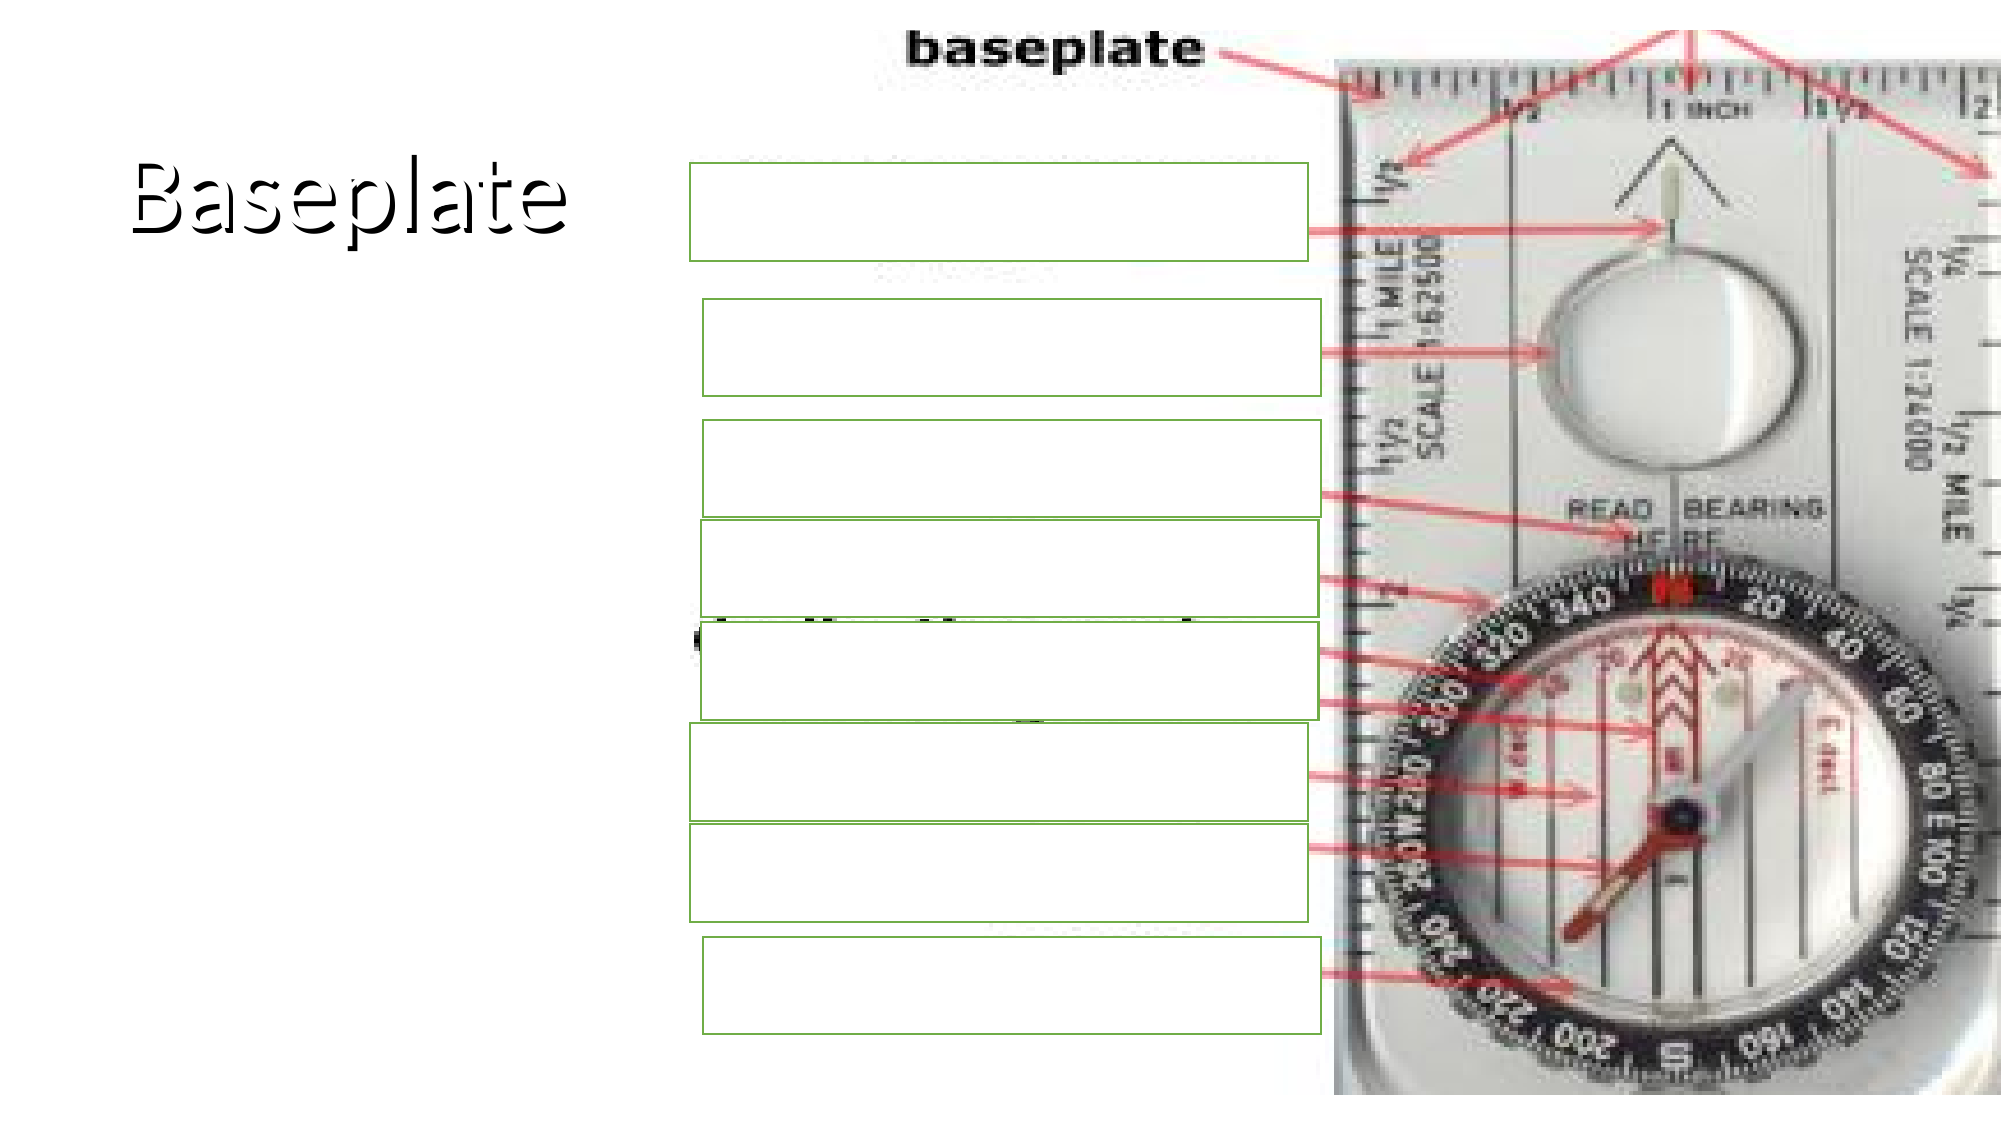

Baseplate
Hard, flat surface on which the rest of the compass is mounted. It has a rulers on its edges for measuring distances on maps. Its edge is straight and useful for laying lines on a map